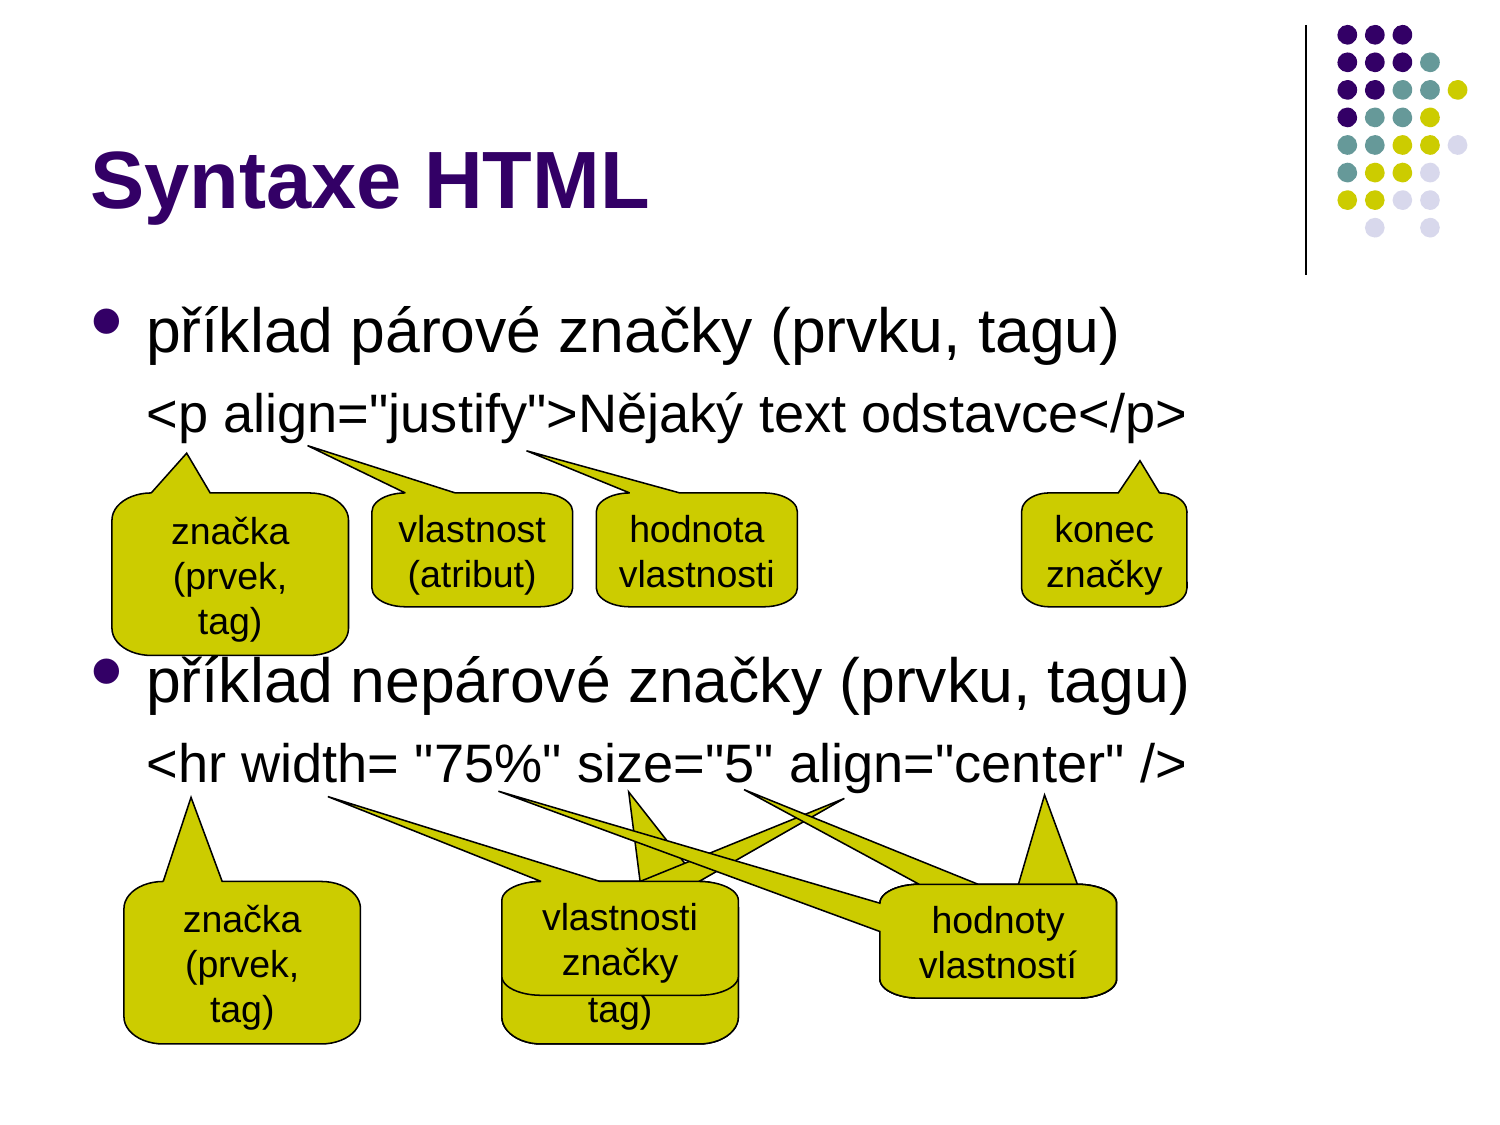

# Syntaxe HTML
příklad párové značky (prvku, tagu)
<p align="justify">Nějaký text odstavce</p>
příklad nepárové značky (prvku, tagu)
<hr width= "75%" size="5" align="center" />
značka
(prvek, tag)
vlastnost
(atribut)
hodnota vlastnosti
konec značky
značka
(prvek, tag)
značka
(prvek, tag)
značka
(prvek, tag)
vlastnosti značky
vlastnosti značky
hodnoty vlastností
vlastnosti značky